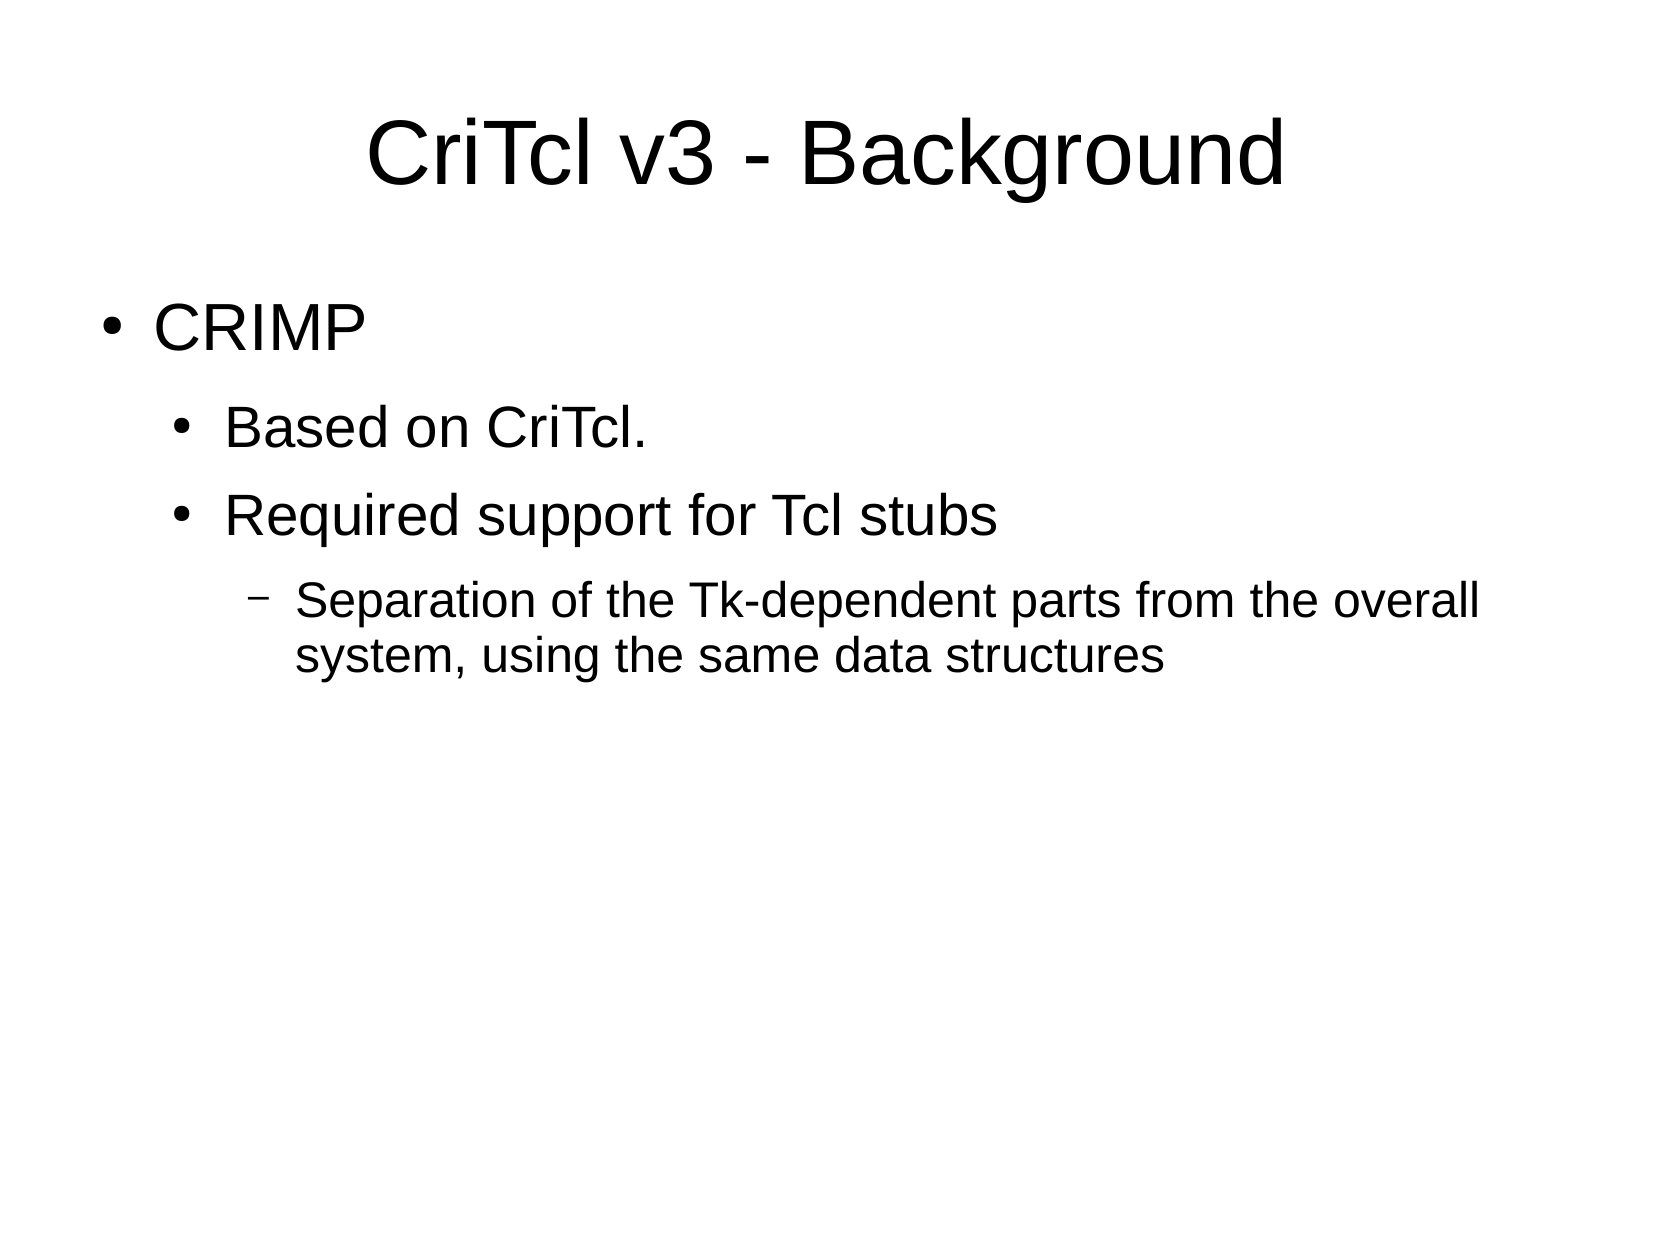

# CriTcl v3 - Background
CRIMP
Based on CriTcl.
Required support for Tcl stubs
Separation of the Tk-dependent parts from the overall system, using the same data structures